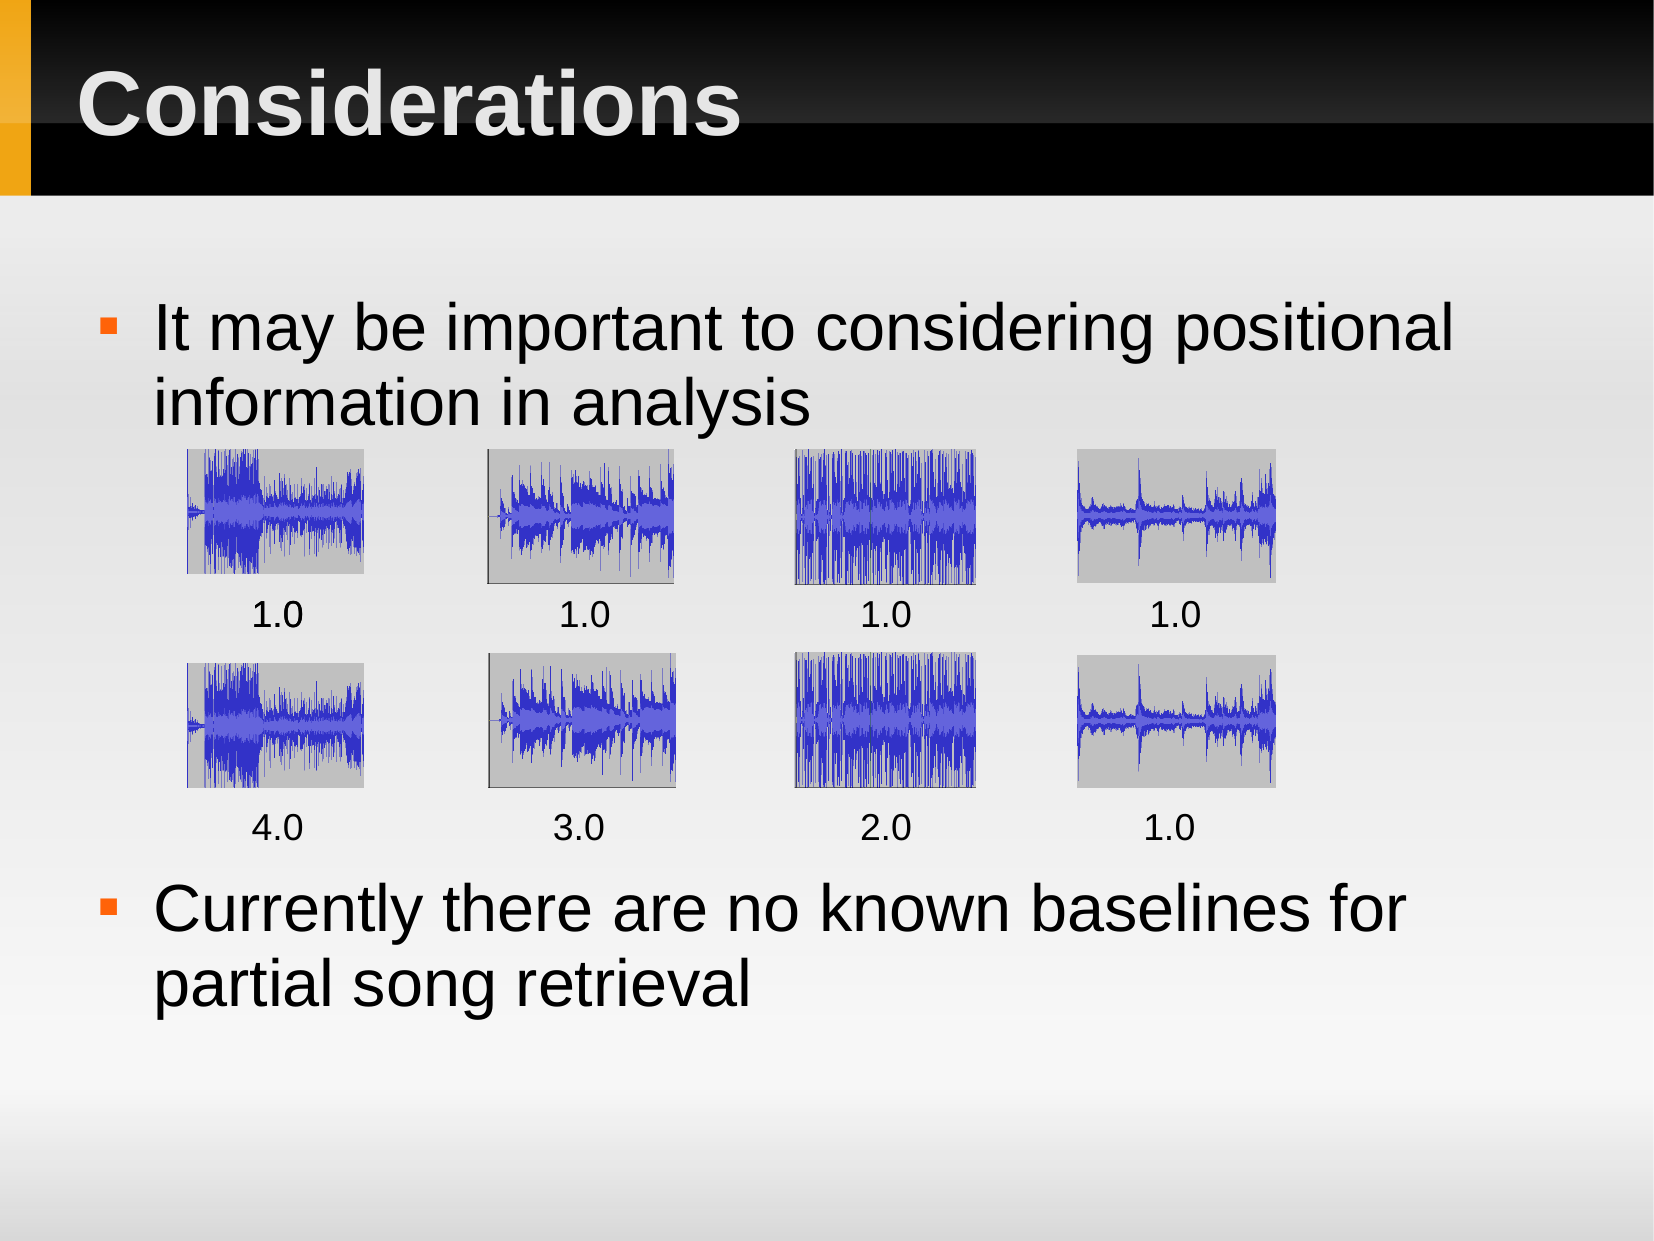

# Considerations
It may be important to considering positional information in analysis
Currently there are no known baselines for partial song retrieval
1.0
1.0
1.0
1.0
1.0
4.0
3.0
2.0
1.0